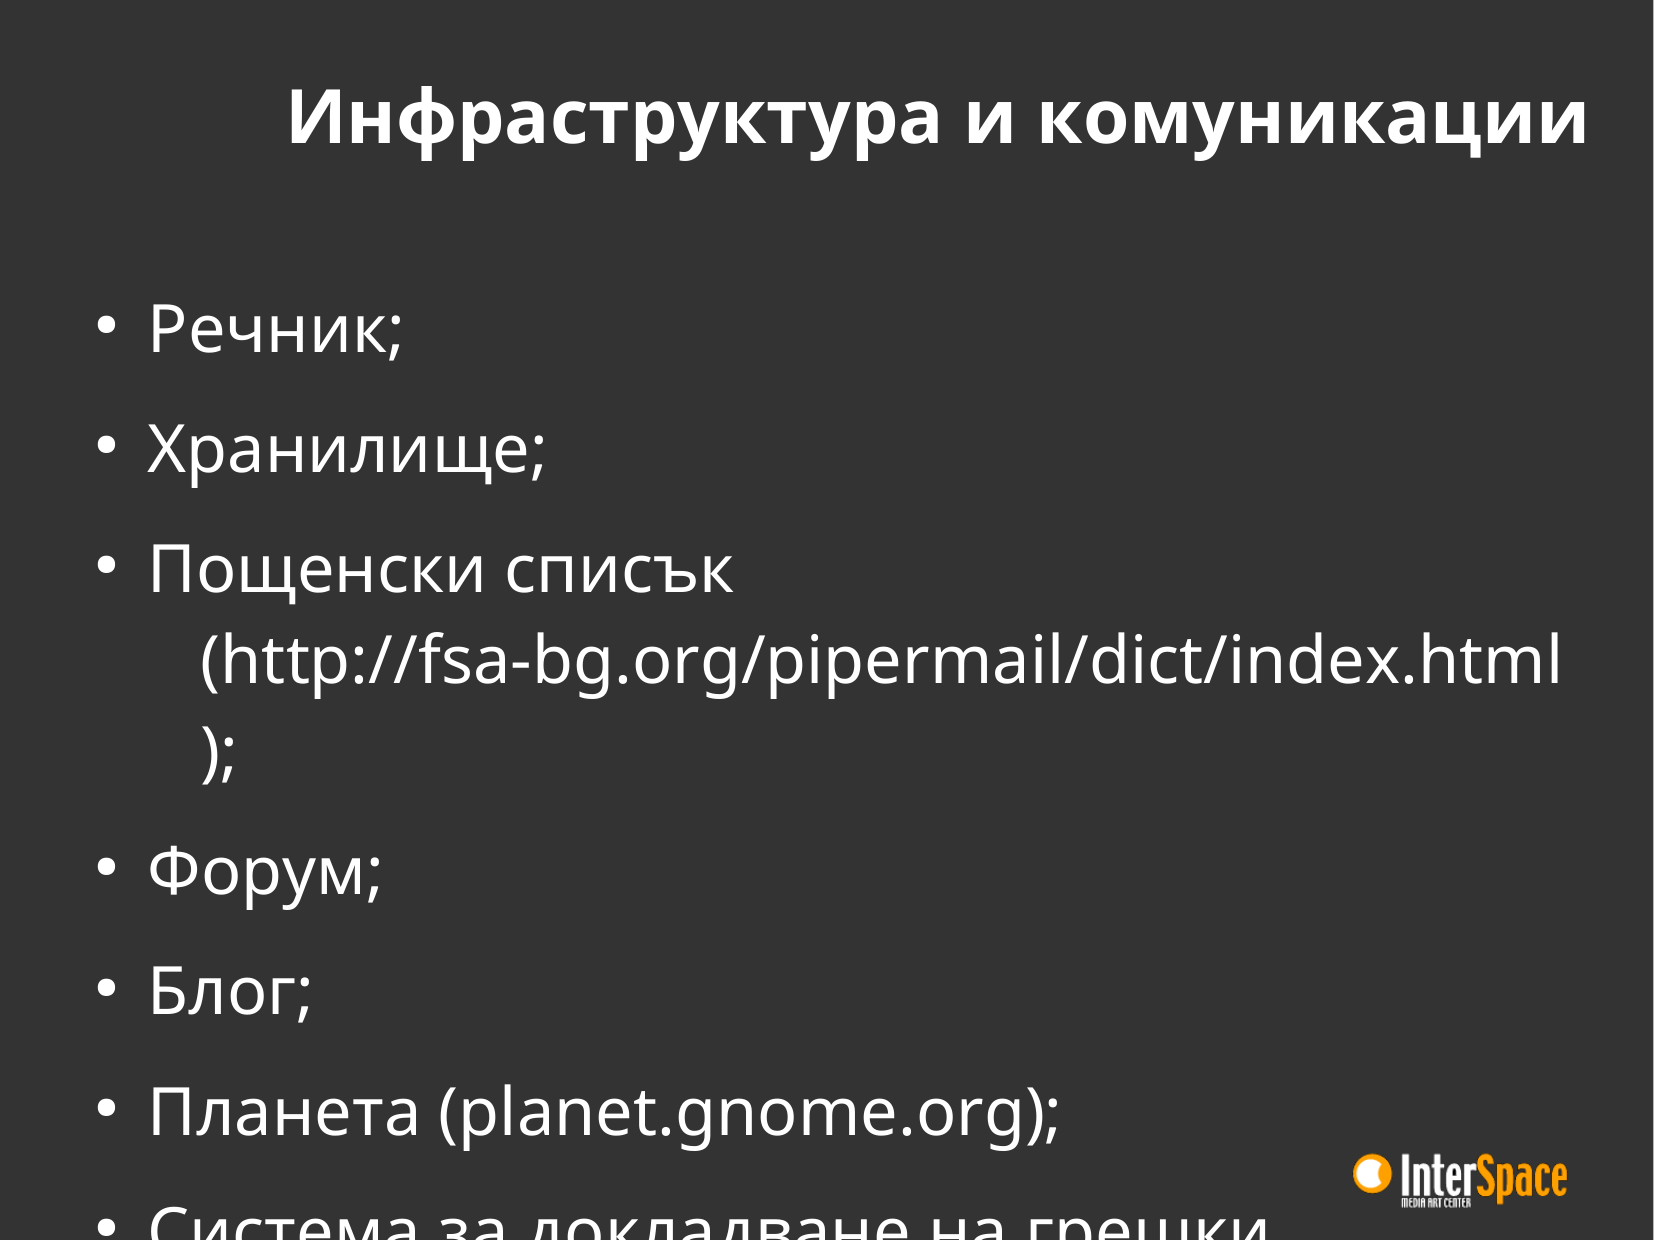

# Инфраструктура и комуникации
Речник;
Хранилище;
Пощенски списък (http://fsa-bg.org/pipermail/dict/index.html);
Форум;
Блог;
Планета (planet.gnome.org);
Система за докладване на грешки (gnome.cult.bg/bugs).